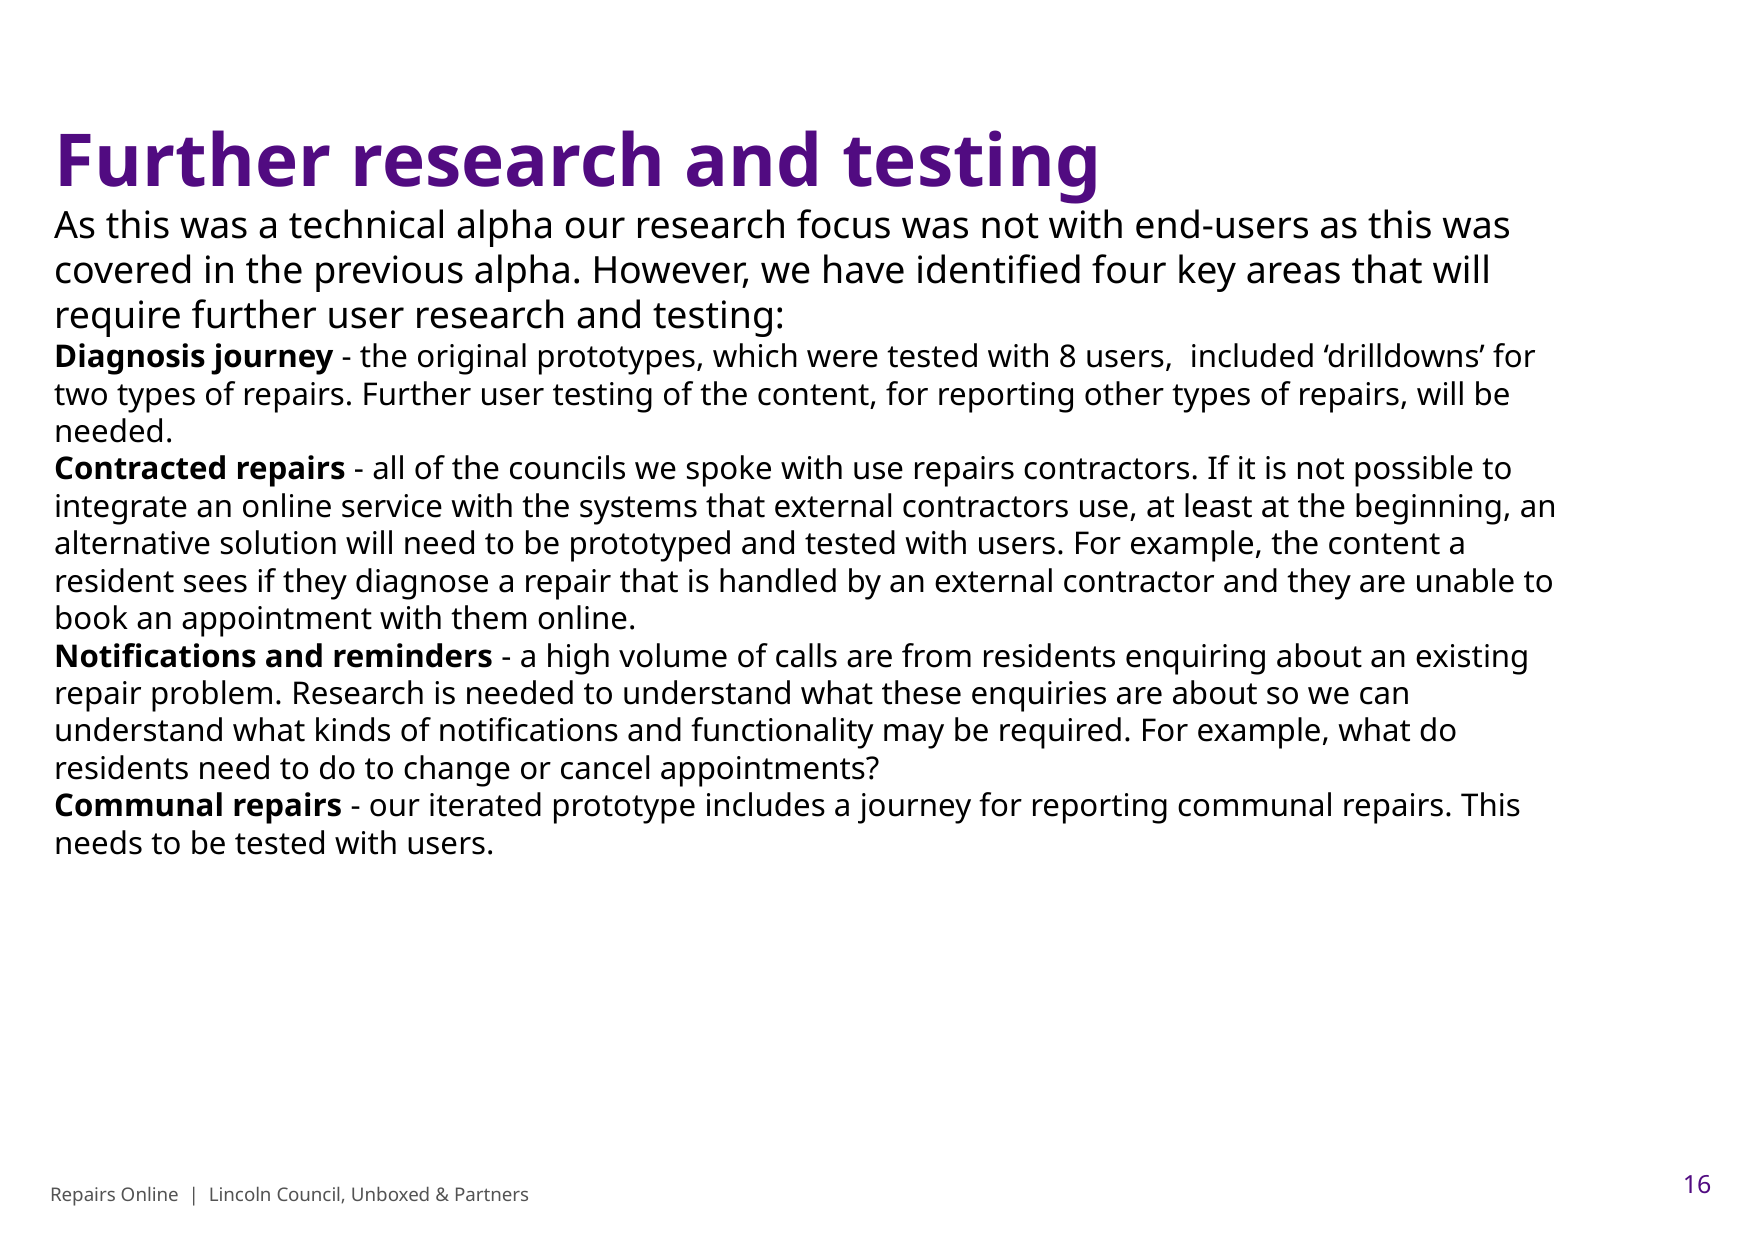

# Further research and testing As this was a technical alpha our research focus was not with end-users as this was covered in the previous alpha. However, we have identified four key areas that will require further user research and testing: Diagnosis journey - the original prototypes, which were tested with 8 users, included ‘drilldowns’ for two types of repairs. Further user testing of the content, for reporting other types of repairs, will be needed. Contracted repairs - all of the councils we spoke with use repairs contractors. If it is not possible to integrate an online service with the systems that external contractors use, at least at the beginning, an alternative solution will need to be prototyped and tested with users. For example, the content a resident sees if they diagnose a repair that is handled by an external contractor and they are unable to book an appointment with them online. Notifications and reminders - a high volume of calls are from residents enquiring about an existing repair problem. Research is needed to understand what these enquiries are about so we can understand what kinds of notifications and functionality may be required. For example, what do residents need to do to change or cancel appointments? Communal repairs - our iterated prototype includes a journey for reporting communal repairs. This needs to be tested with users.